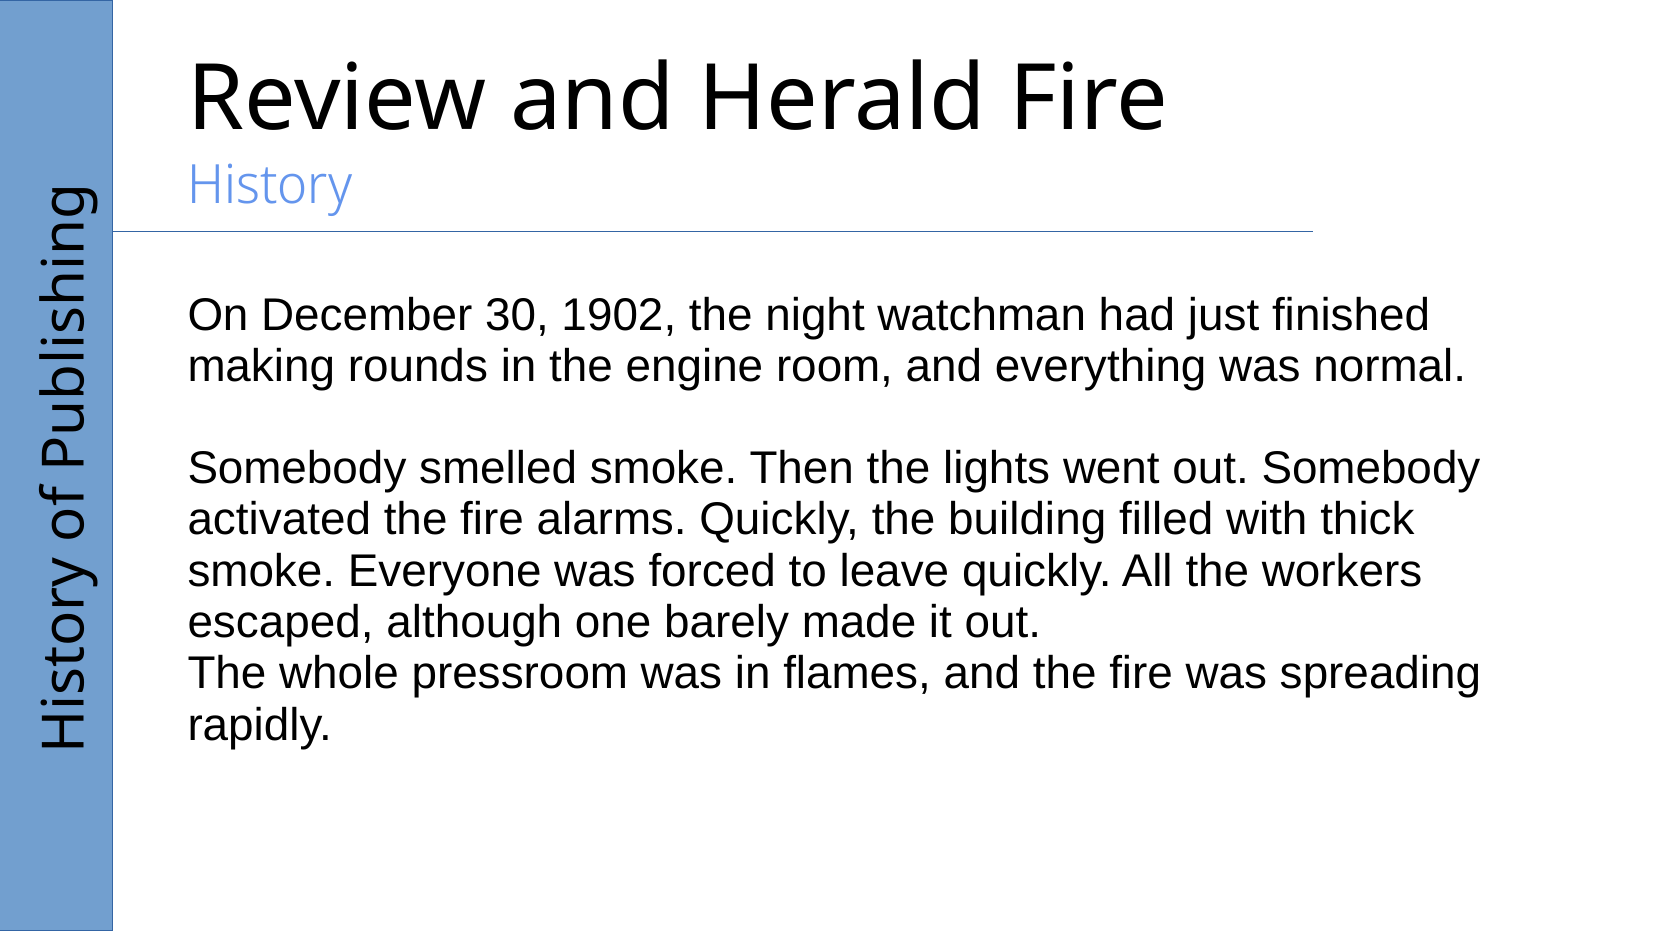

# Review and Herald Fire
History
On December 30, 1902, the night watchman had just finished making rounds in the engine room, and everything was normal.
Somebody smelled smoke. Then the lights went out. Somebody activated the fire alarms. Quickly, the building filled with thick smoke. Everyone was forced to leave quickly. All the workers escaped, although one barely made it out.
The whole pressroom was in flames, and the fire was spreading rapidly.
History of Publishing